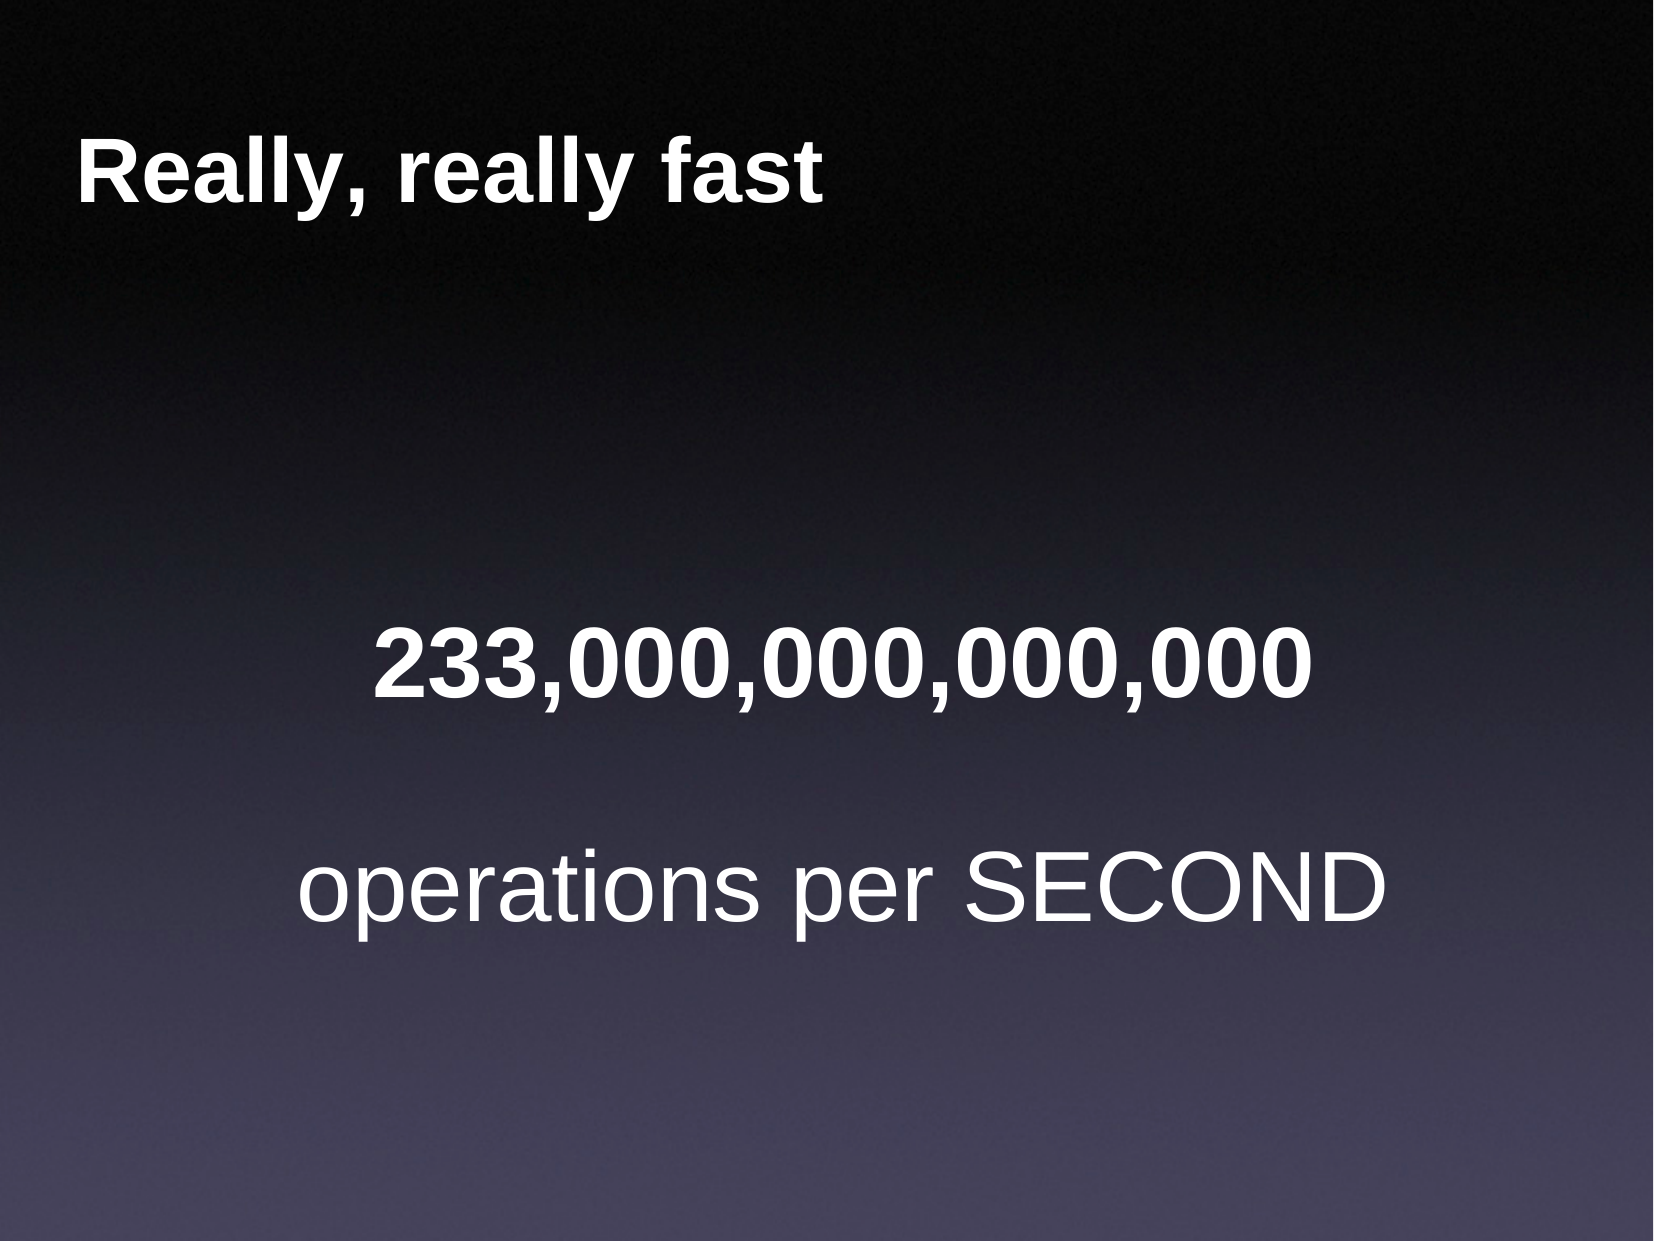

# Really, really fast
233,000,000,000,000
operations per SECOND